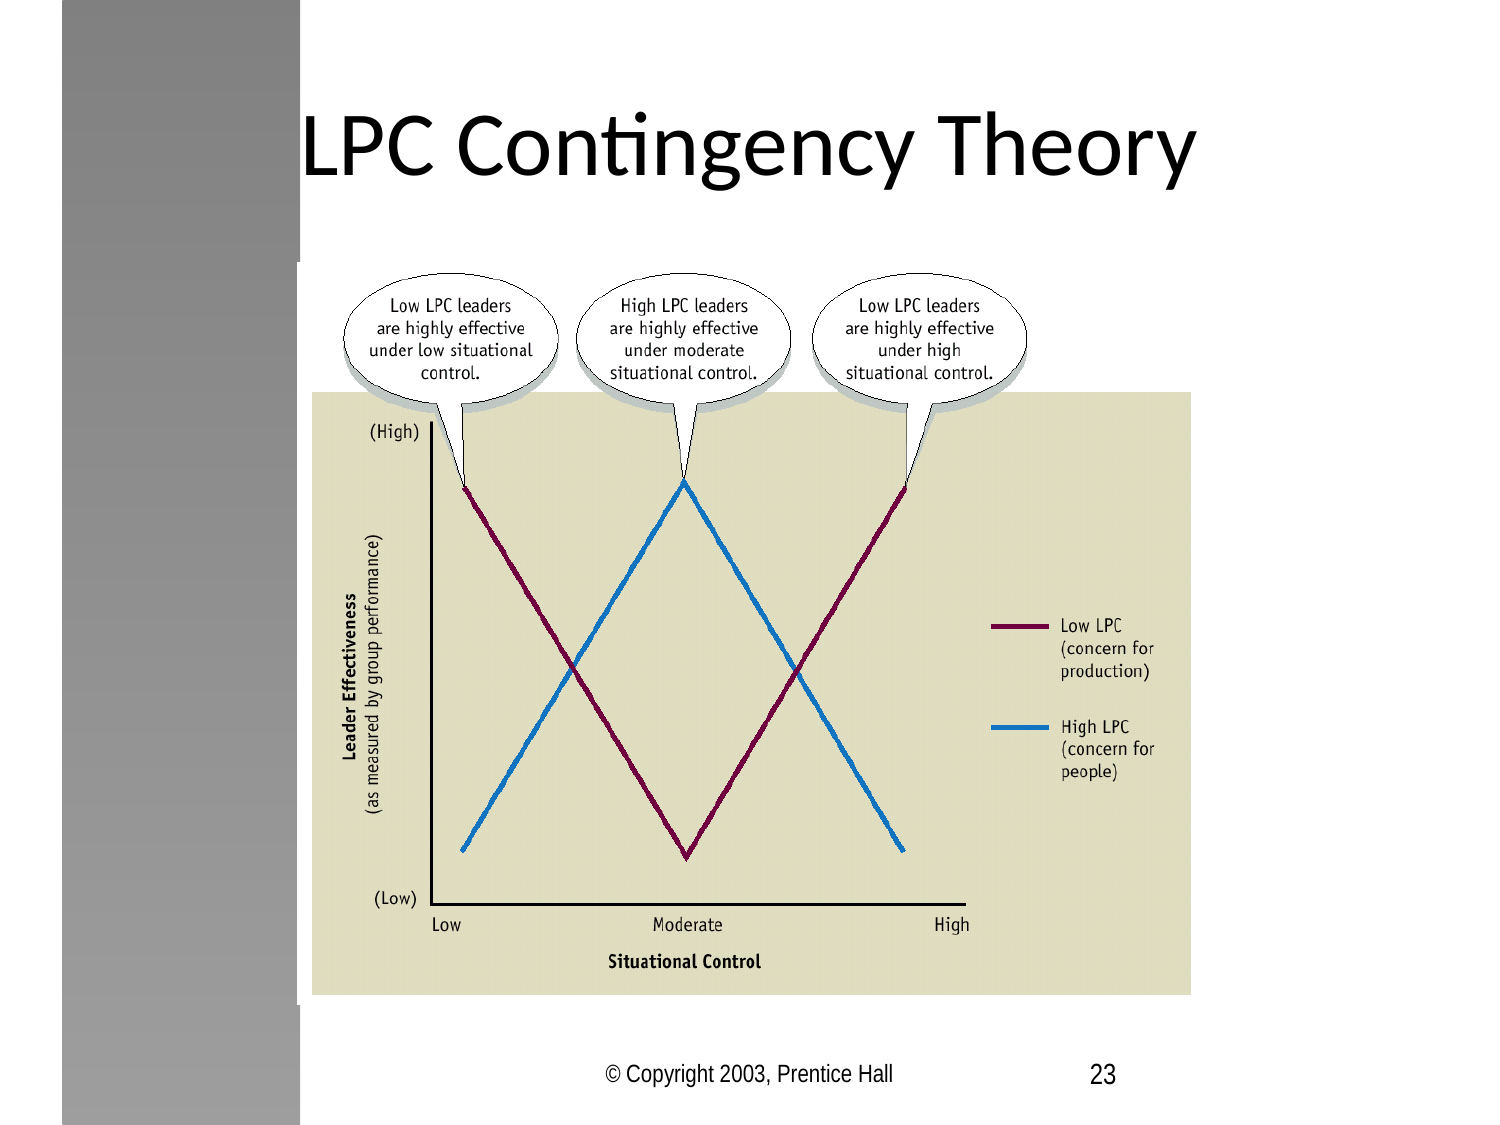

# LPC Contingency Theory
© Copyright 2003, Prentice Hall